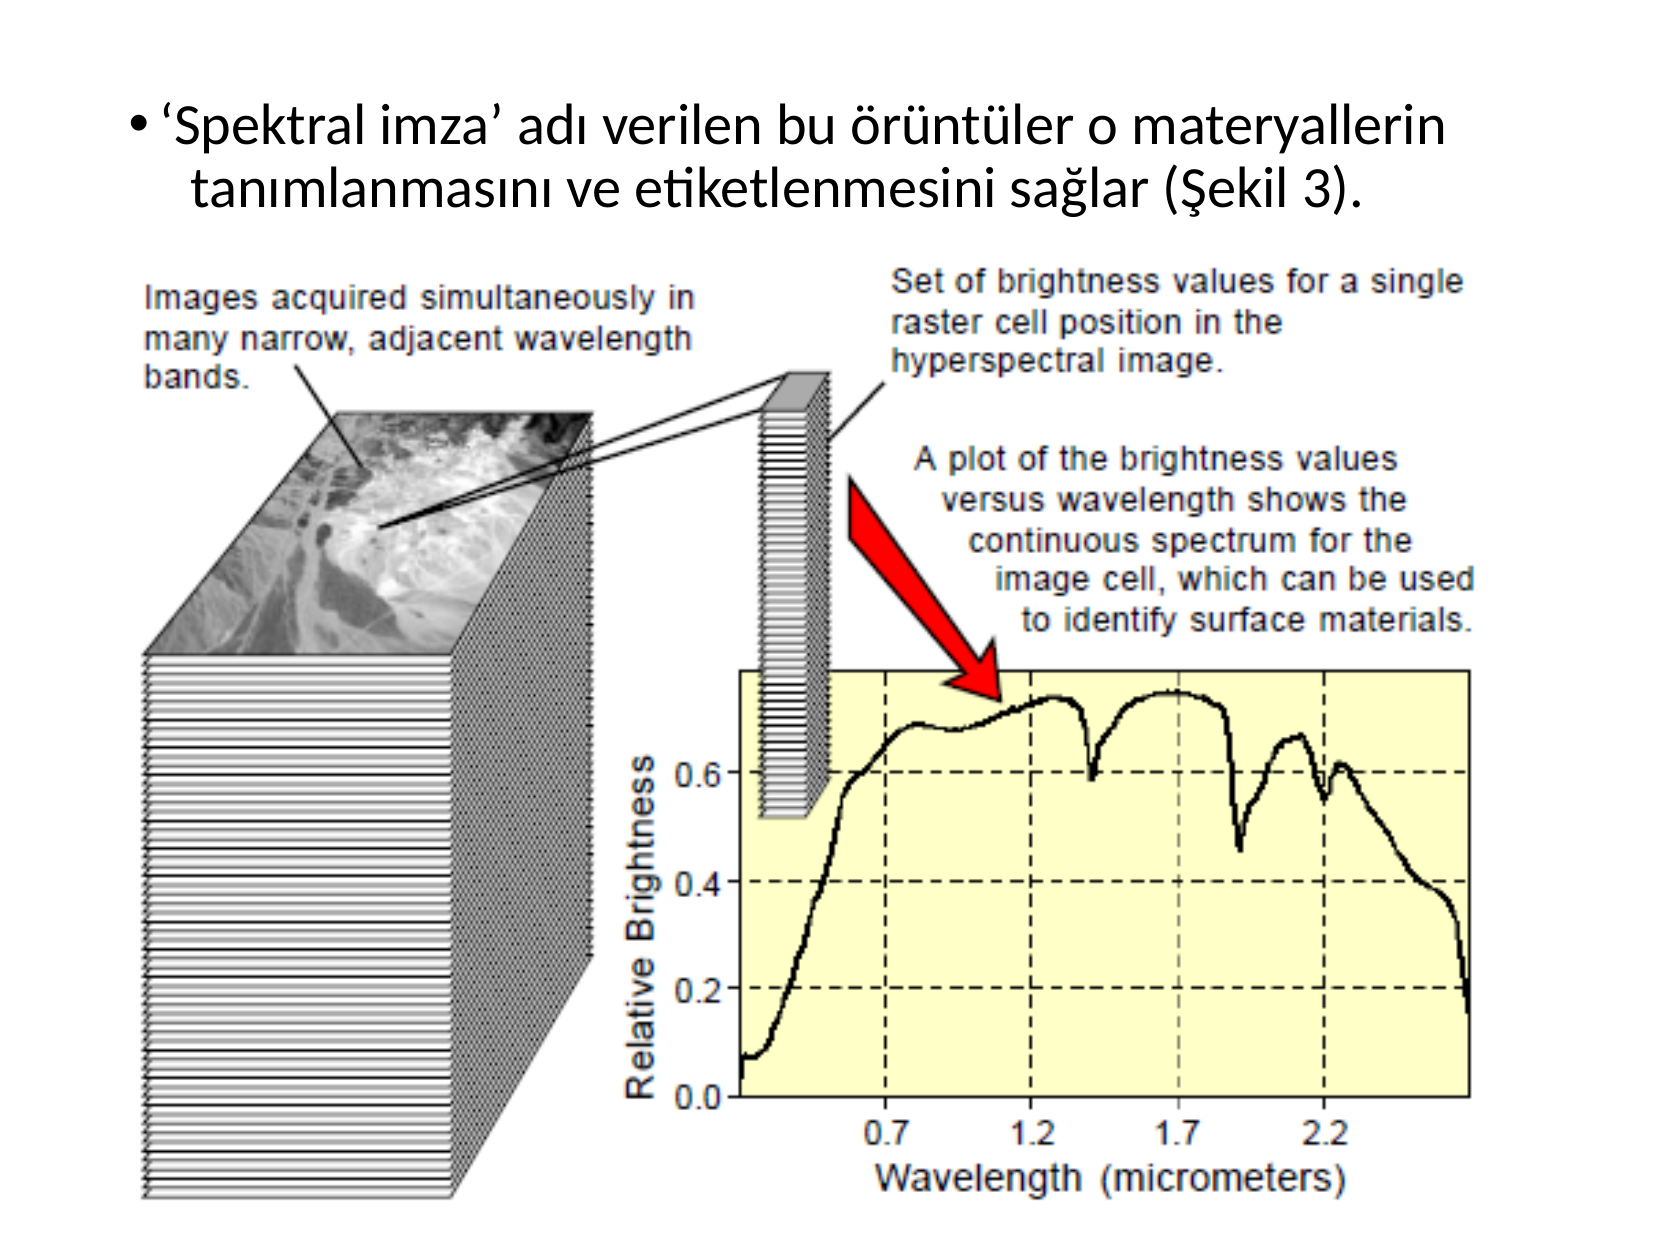

# ‘Spektral imza’ adı verilen bu örüntüler o materyallerin tanımlanmasını ve etiketlenmesini sağlar (Şekil 3).